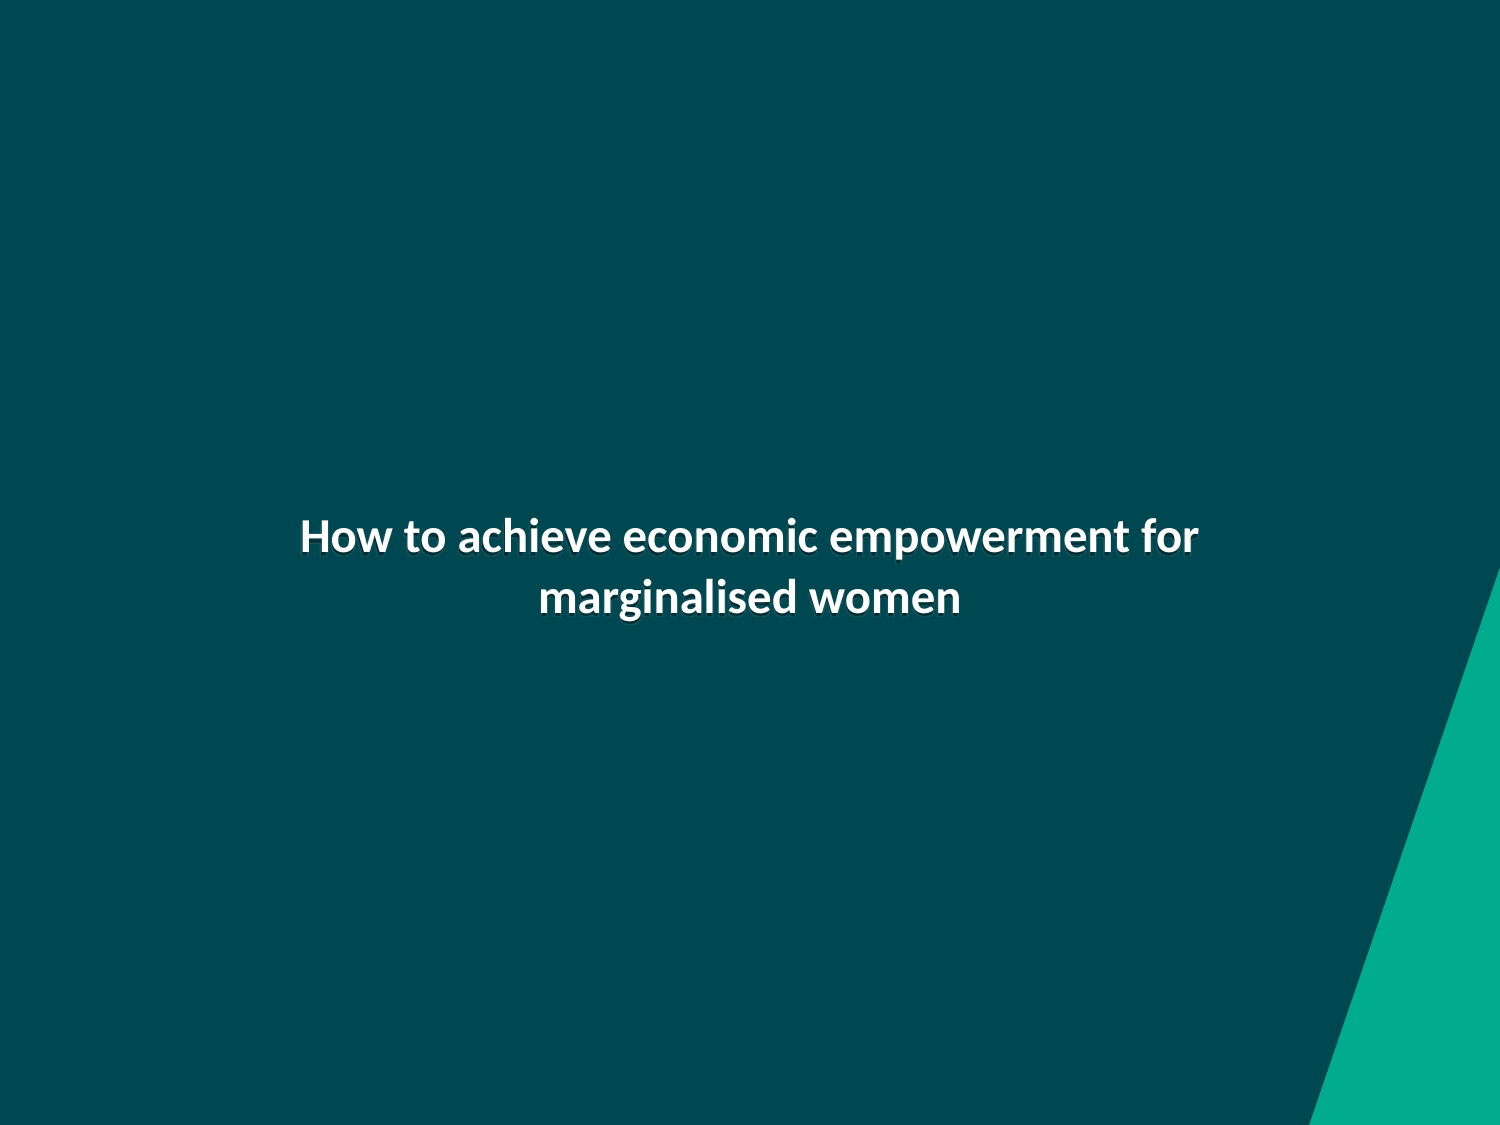

# How to achieve economic empowerment for marginalised women